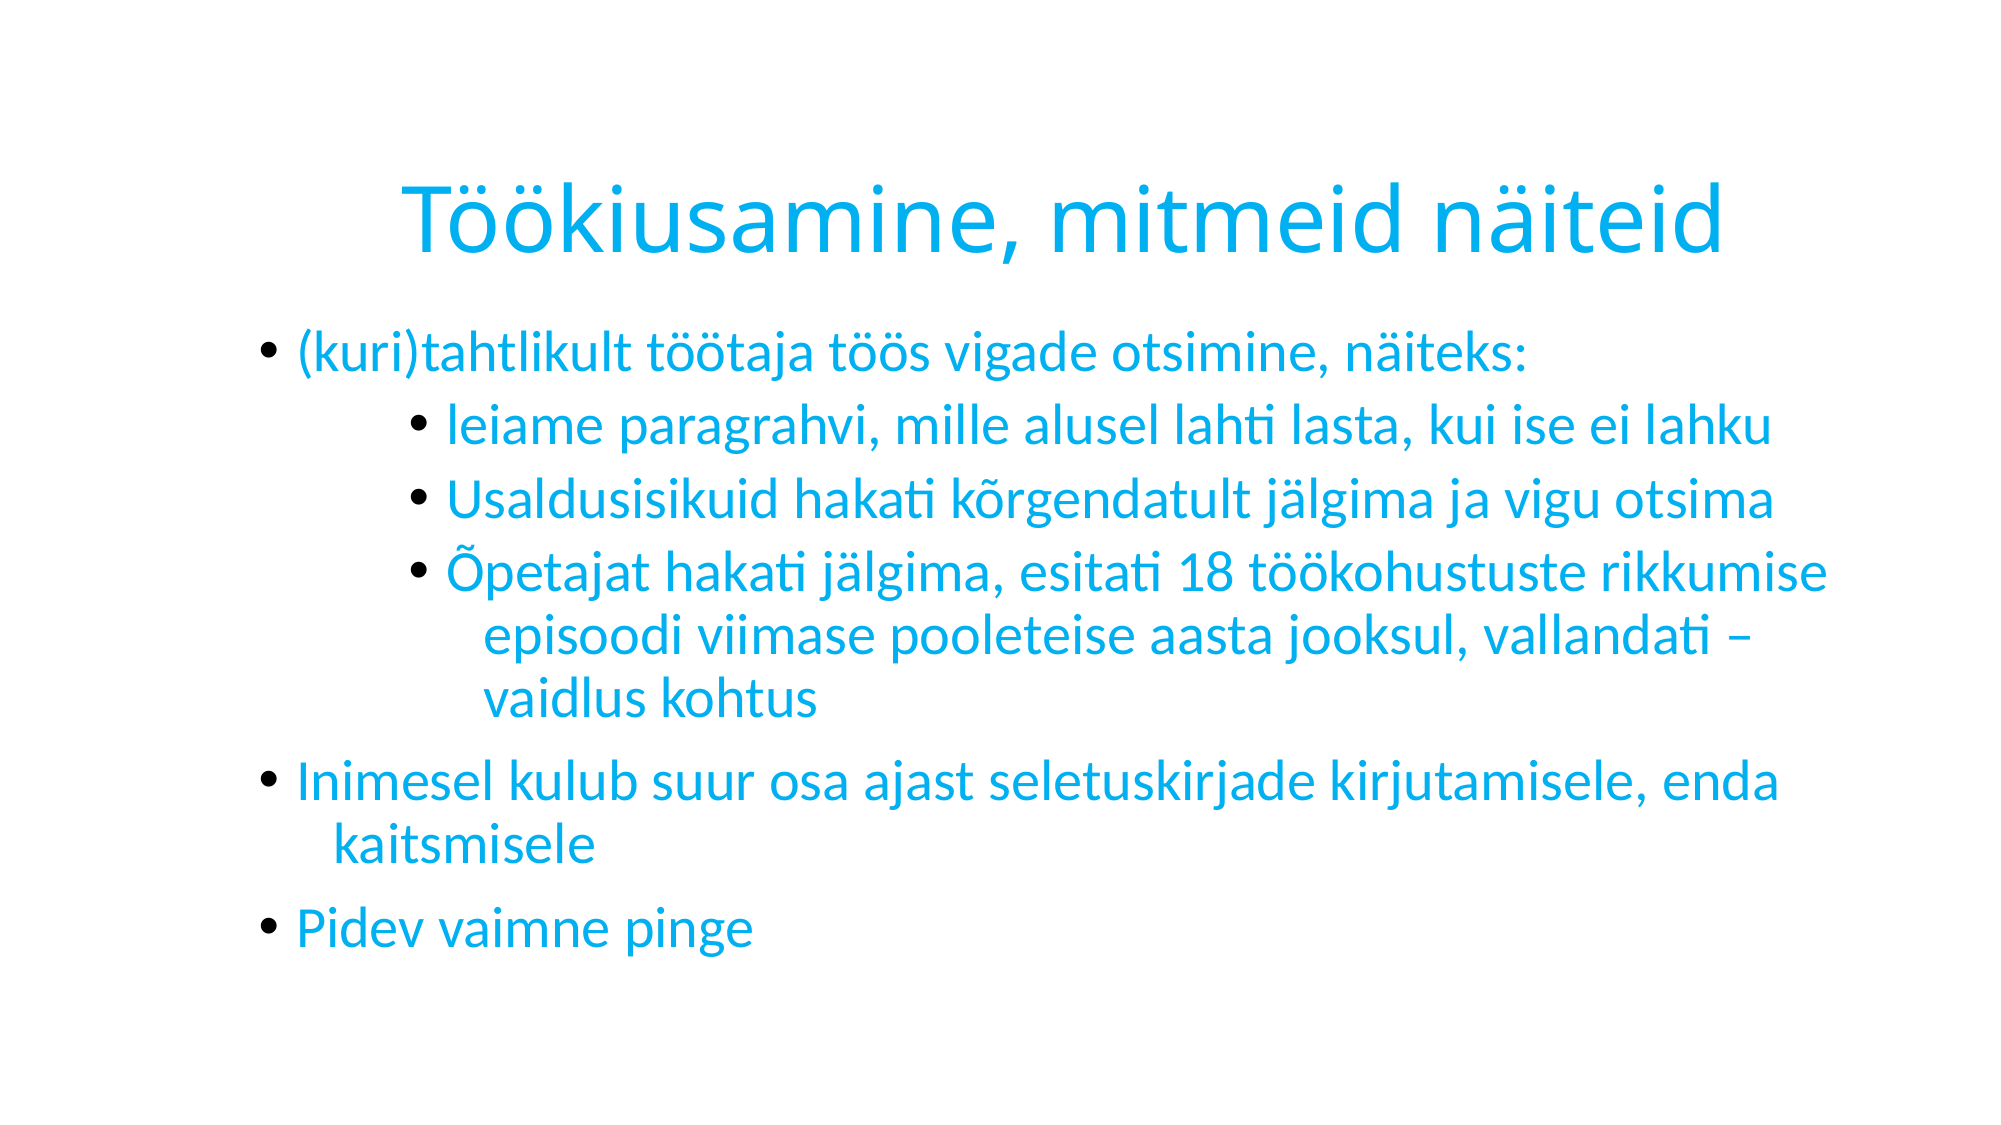

# Töökiusamine, mitmeid näiteid
(kuri)tahtlikult töötaja töös vigade otsimine, näiteks:
leiame paragrahvi, mille alusel lahti lasta, kui ise ei lahku
Usaldusisikuid hakati kõrgendatult jälgima ja vigu otsima
Õpetajat hakati jälgima, esitati 18 töökohustuste rikkumise episoodi viimase pooleteise aasta jooksul, vallandati – vaidlus kohtus
Inimesel kulub suur osa ajast seletuskirjade kirjutamisele, enda kaitsmisele
Pidev vaimne pinge